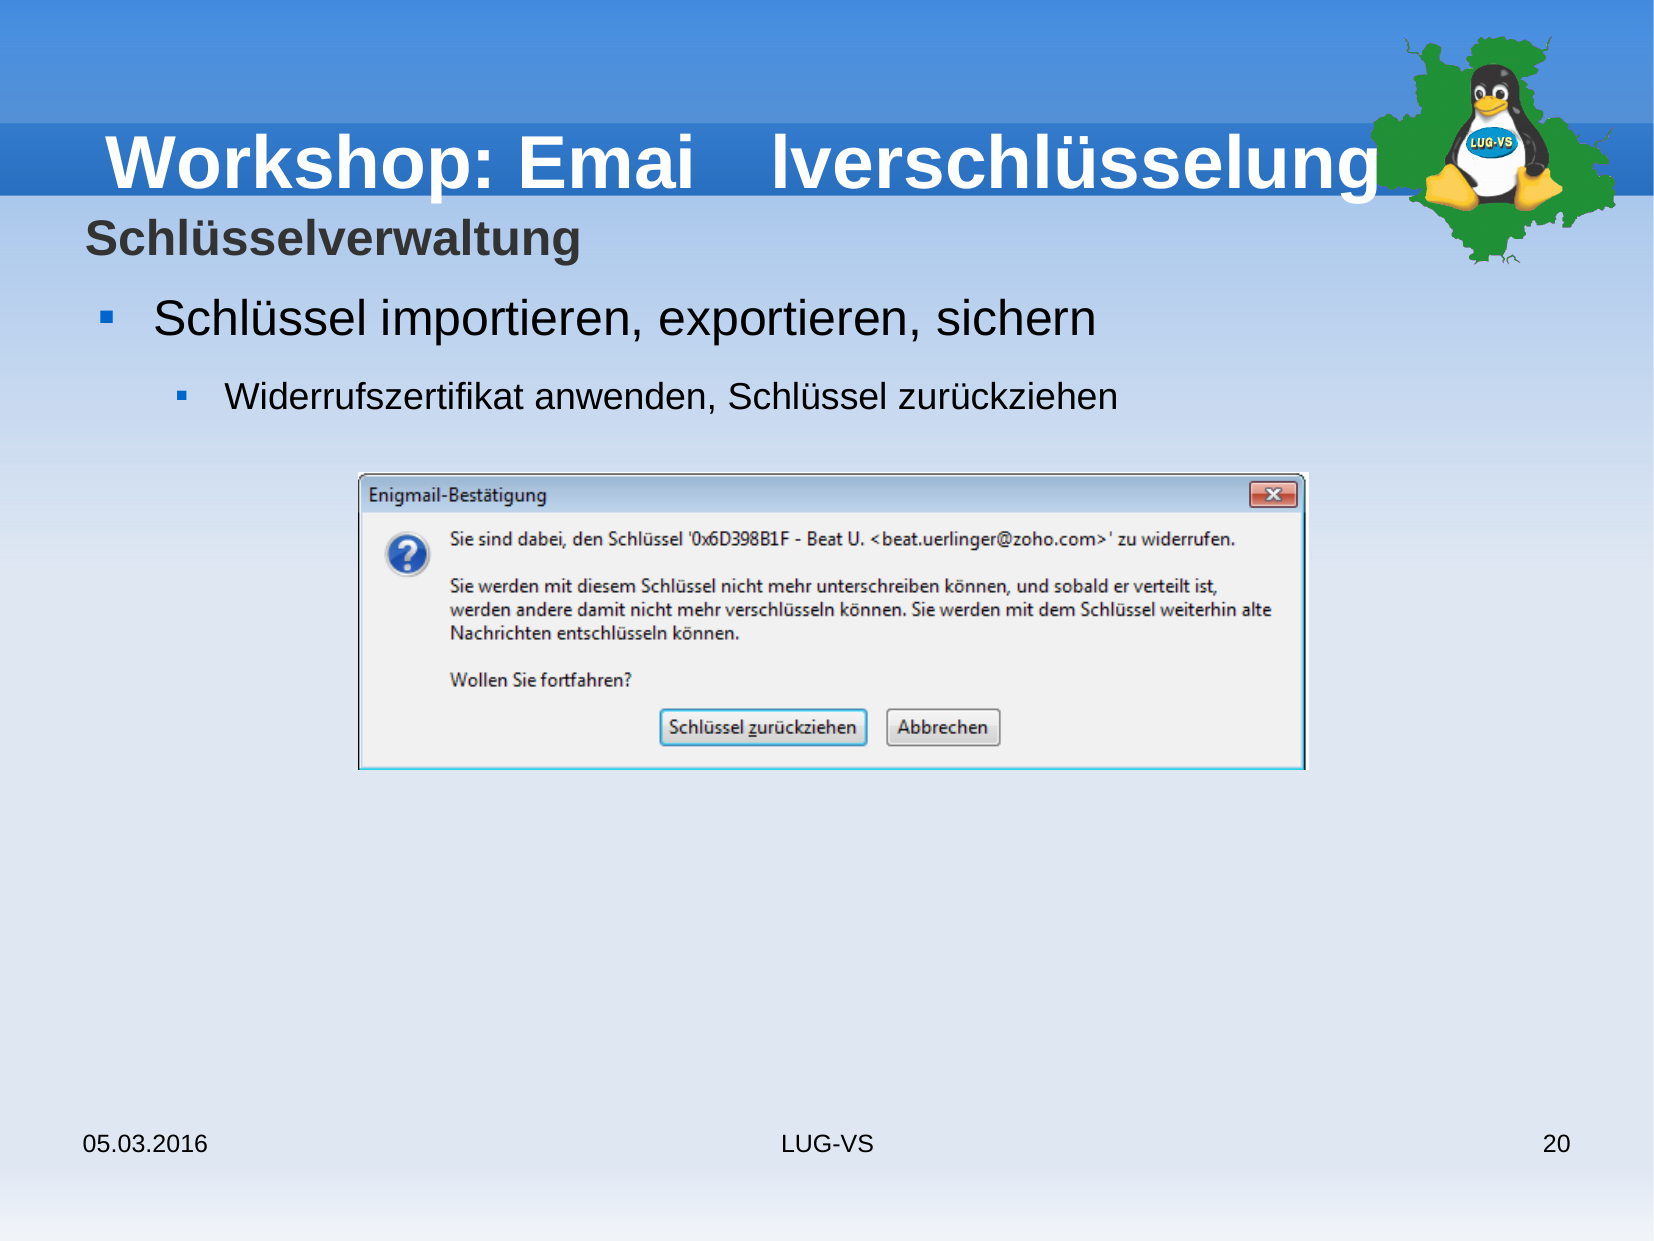

Workshop: Emai	lverschlüsselung
Schlüsselverwaltung
# Schlüssel importieren, exportieren, sichern
Widerrufszertifikat anwenden, Schlüssel zurückziehen
05.03.2016
LUG-VS
20